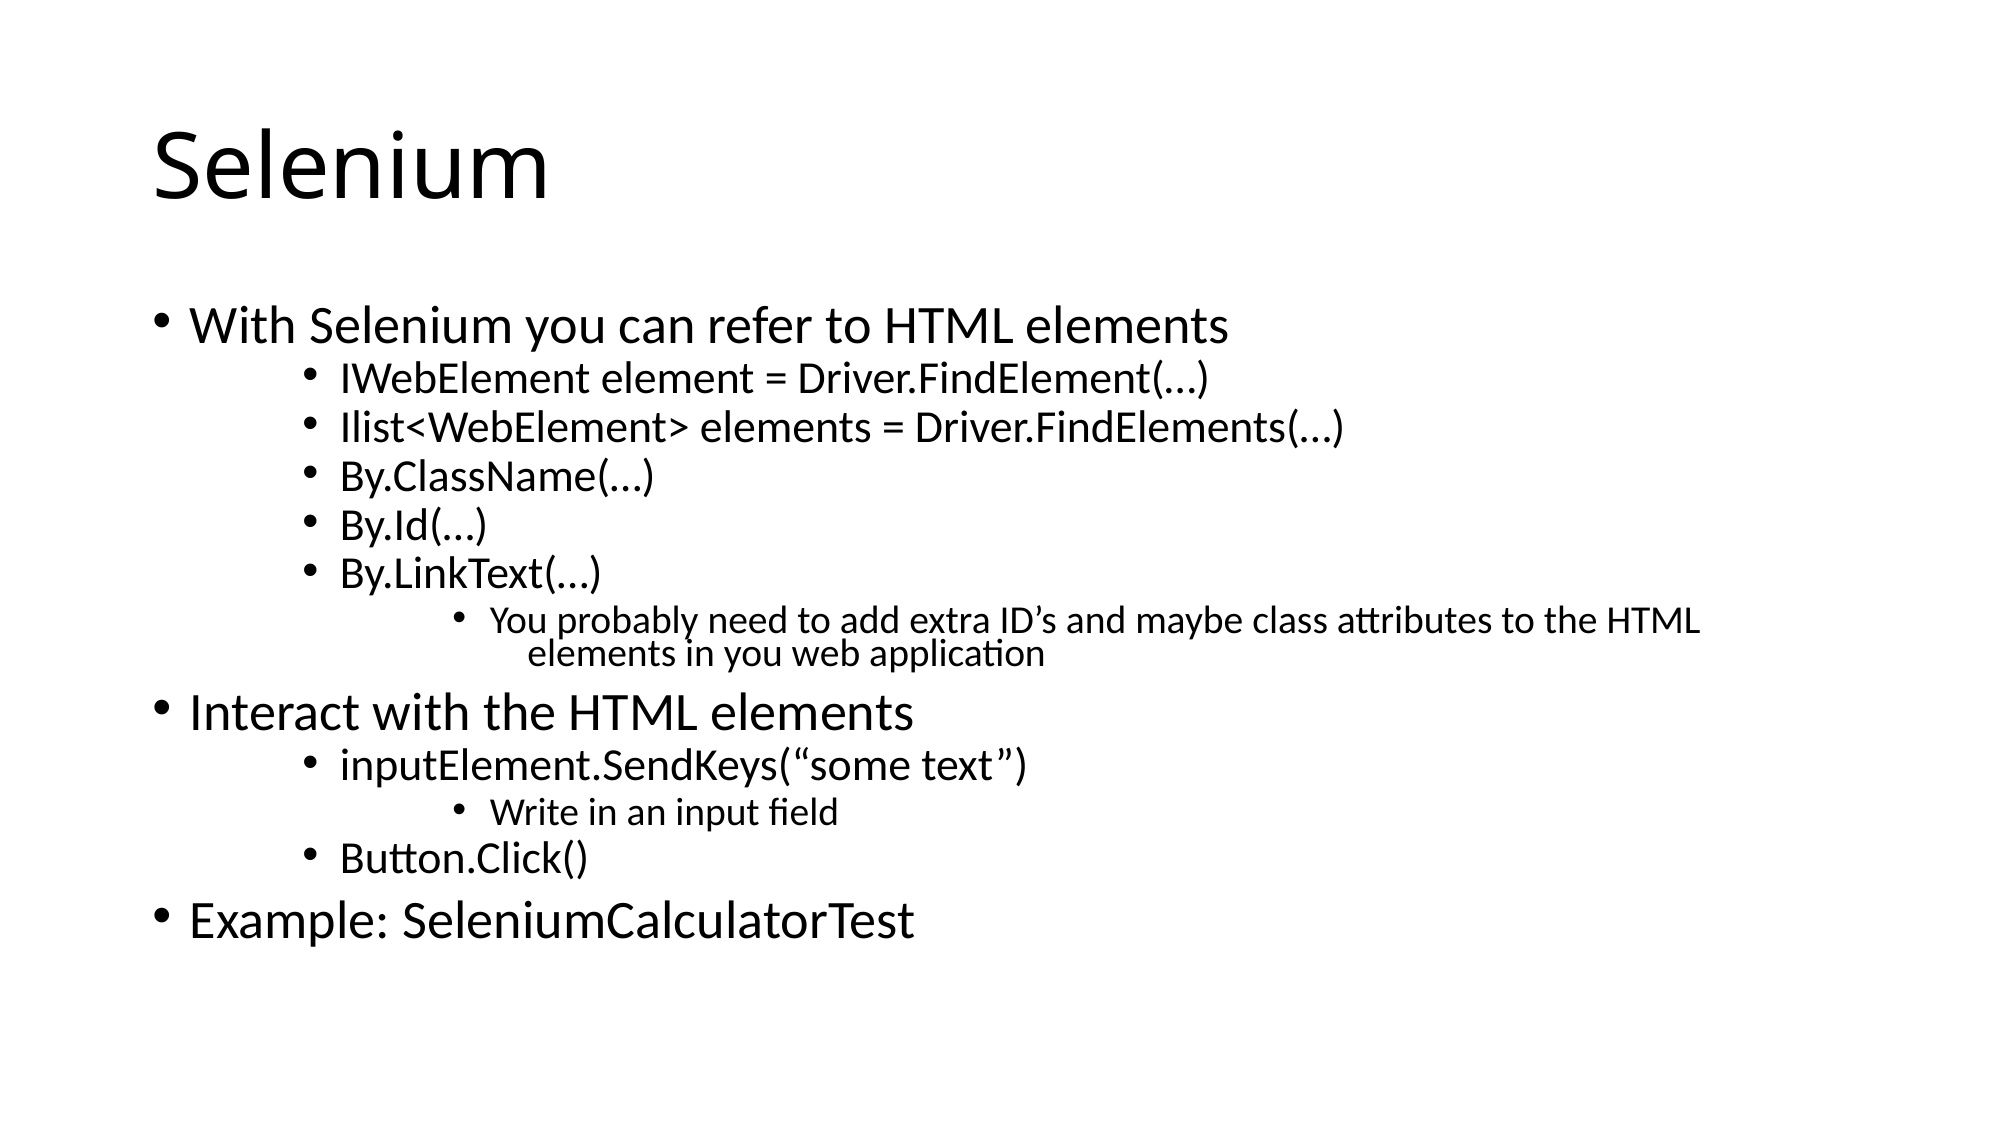

# Selenium
With Selenium you can refer to HTML elements
IWebElement element = Driver.FindElement(…)
Ilist<WebElement> elements = Driver.FindElements(…)
By.ClassName(…)
By.Id(…)
By.LinkText(…)
You probably need to add extra ID’s and maybe class attributes to the HTML elements in you web application
Interact with the HTML elements
inputElement.SendKeys(“some text”)
Write in an input field
Button.Click()
Example: SeleniumCalculatorTest